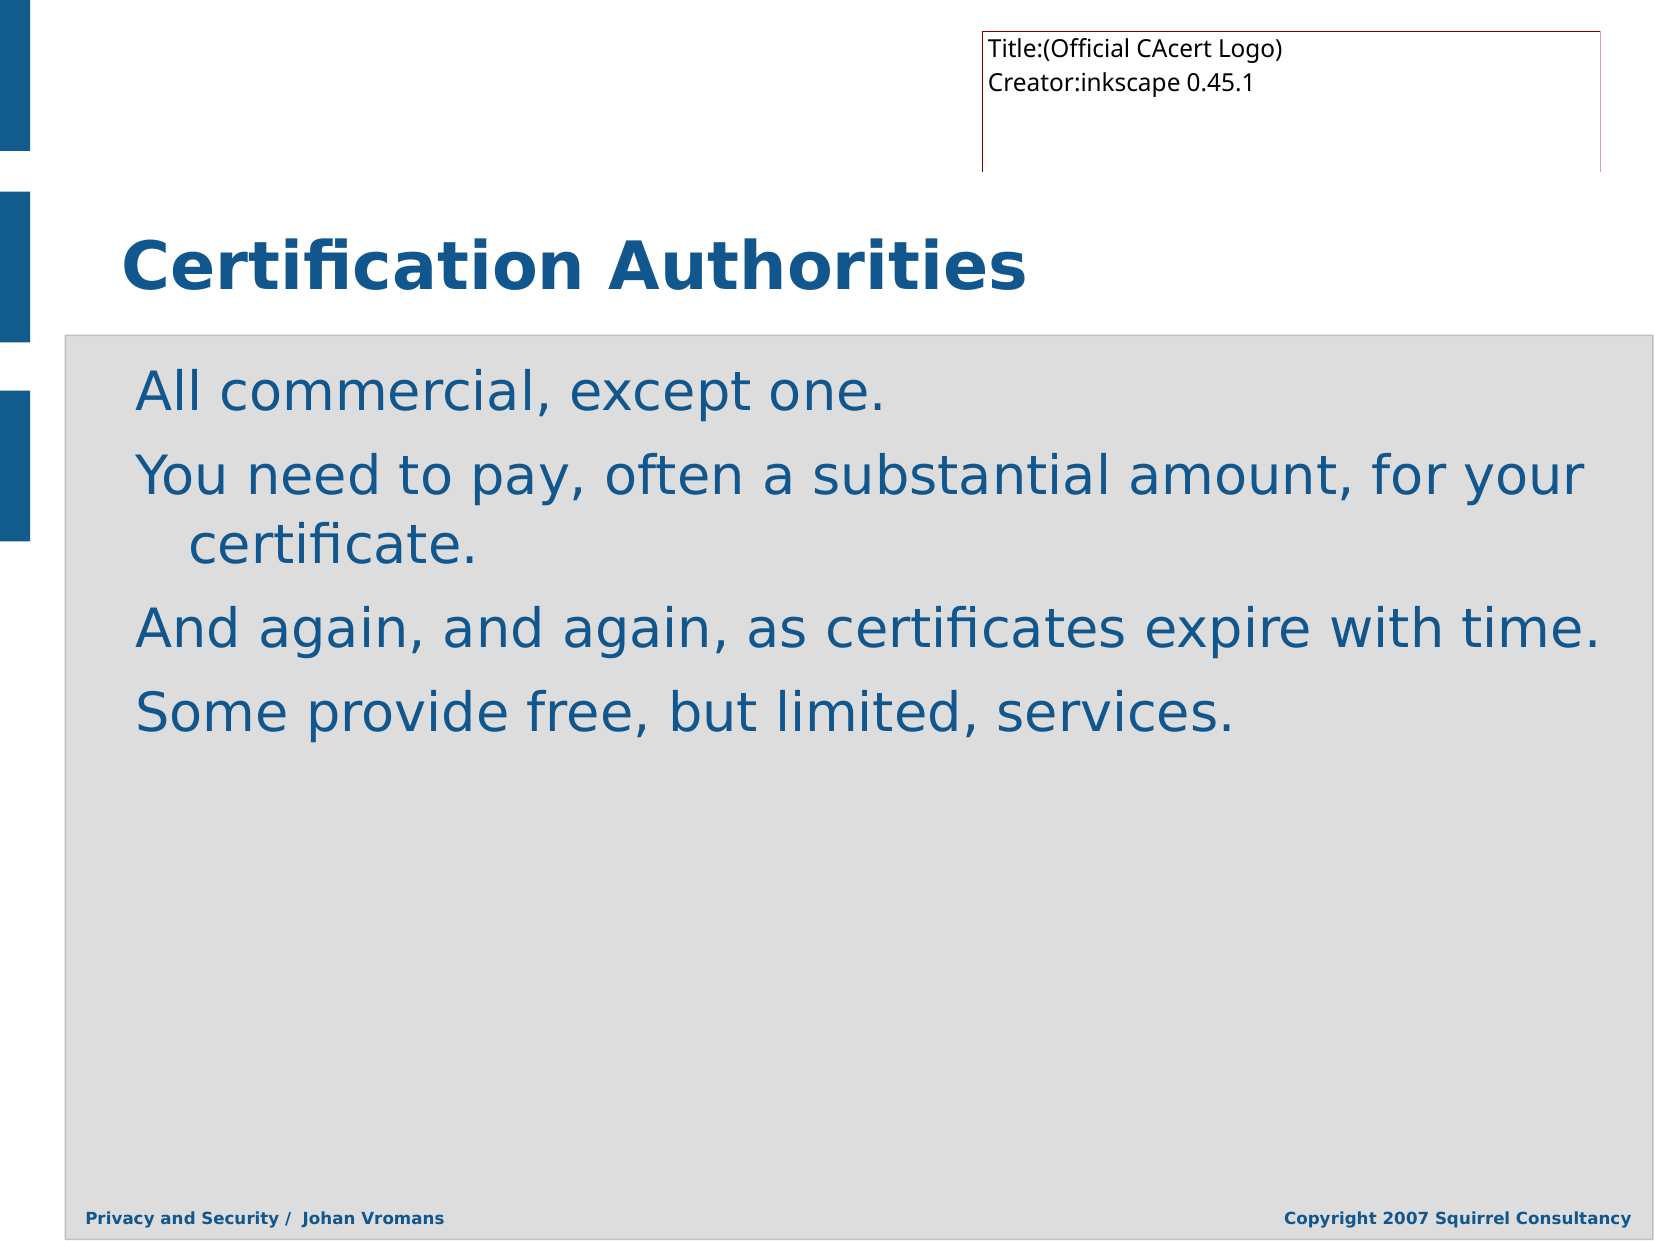

# Certification Authorities
All commercial, except one.
You need to pay, often a substantial amount, for your certificate.
And again, and again, as certificates expire with time.
Some provide free, but limited, services.